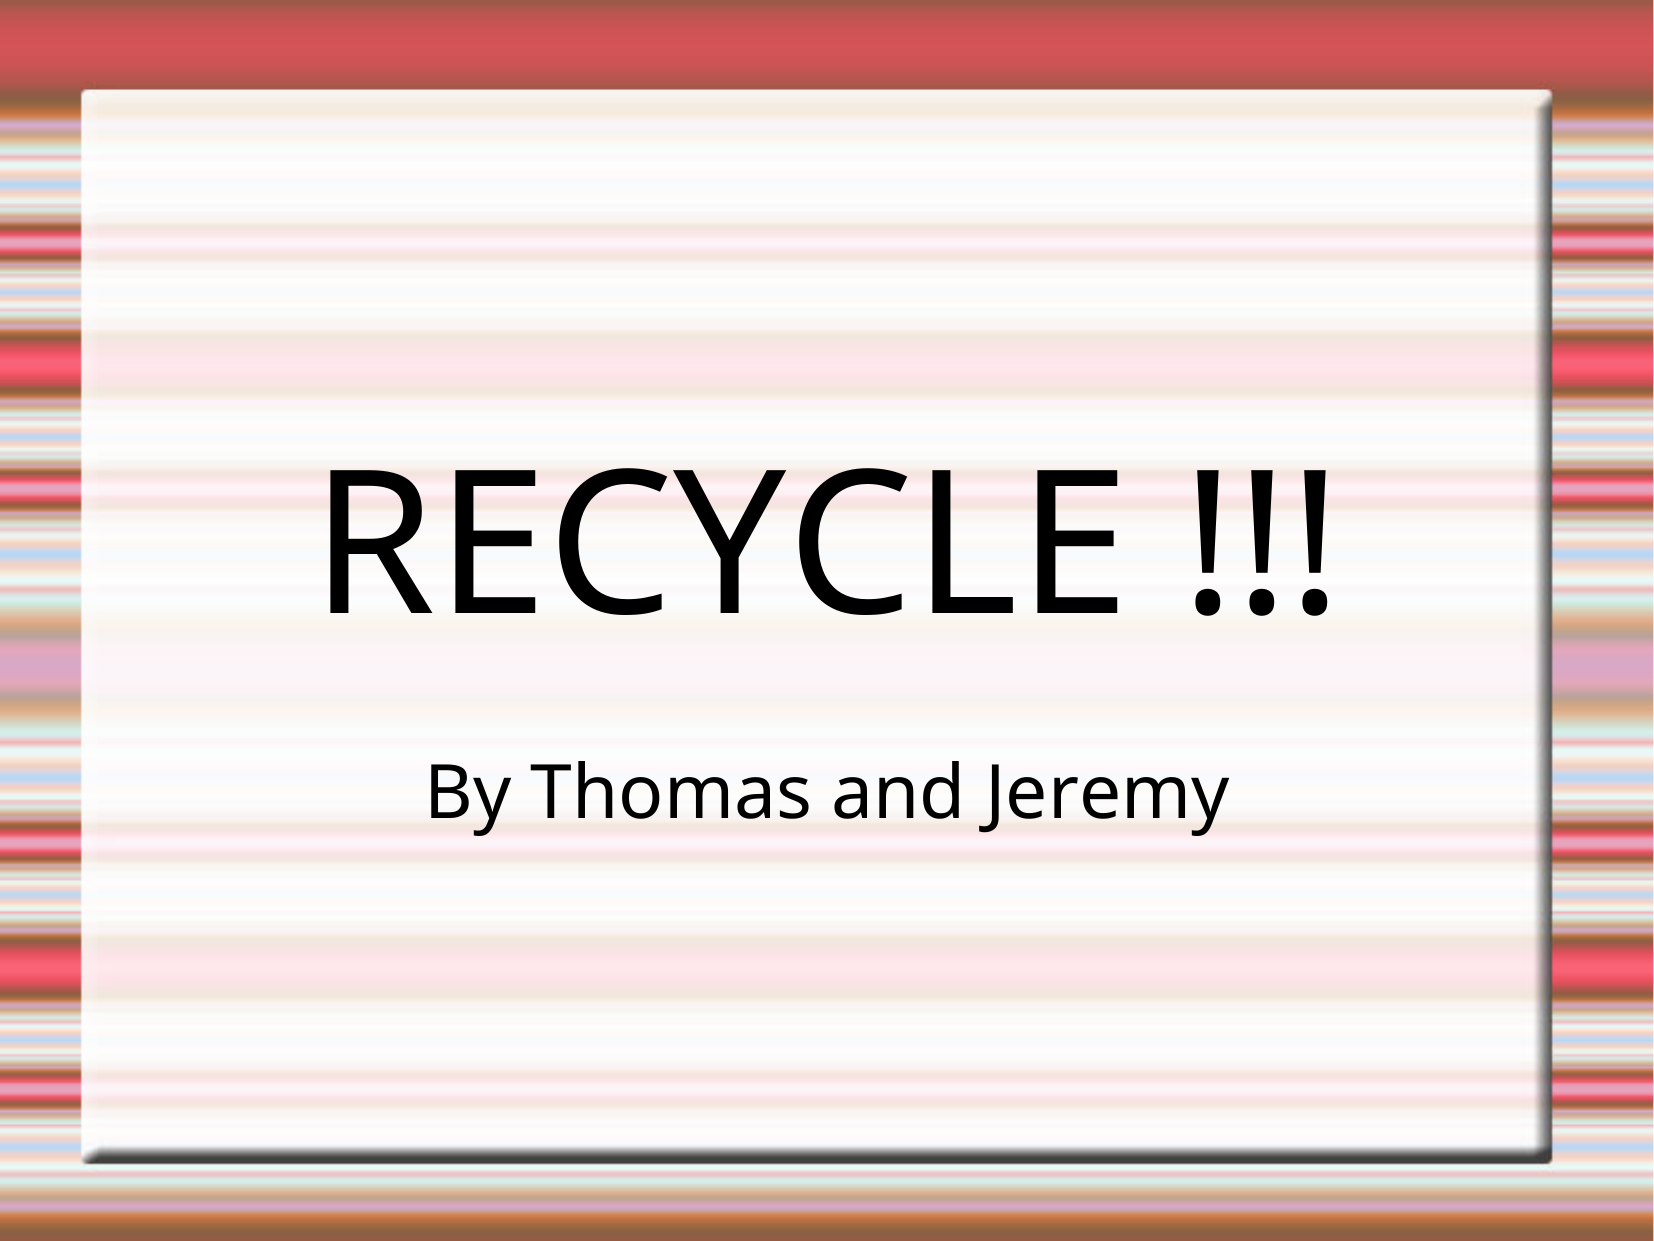

# RECYCLE !!!
By Thomas and Jeremy